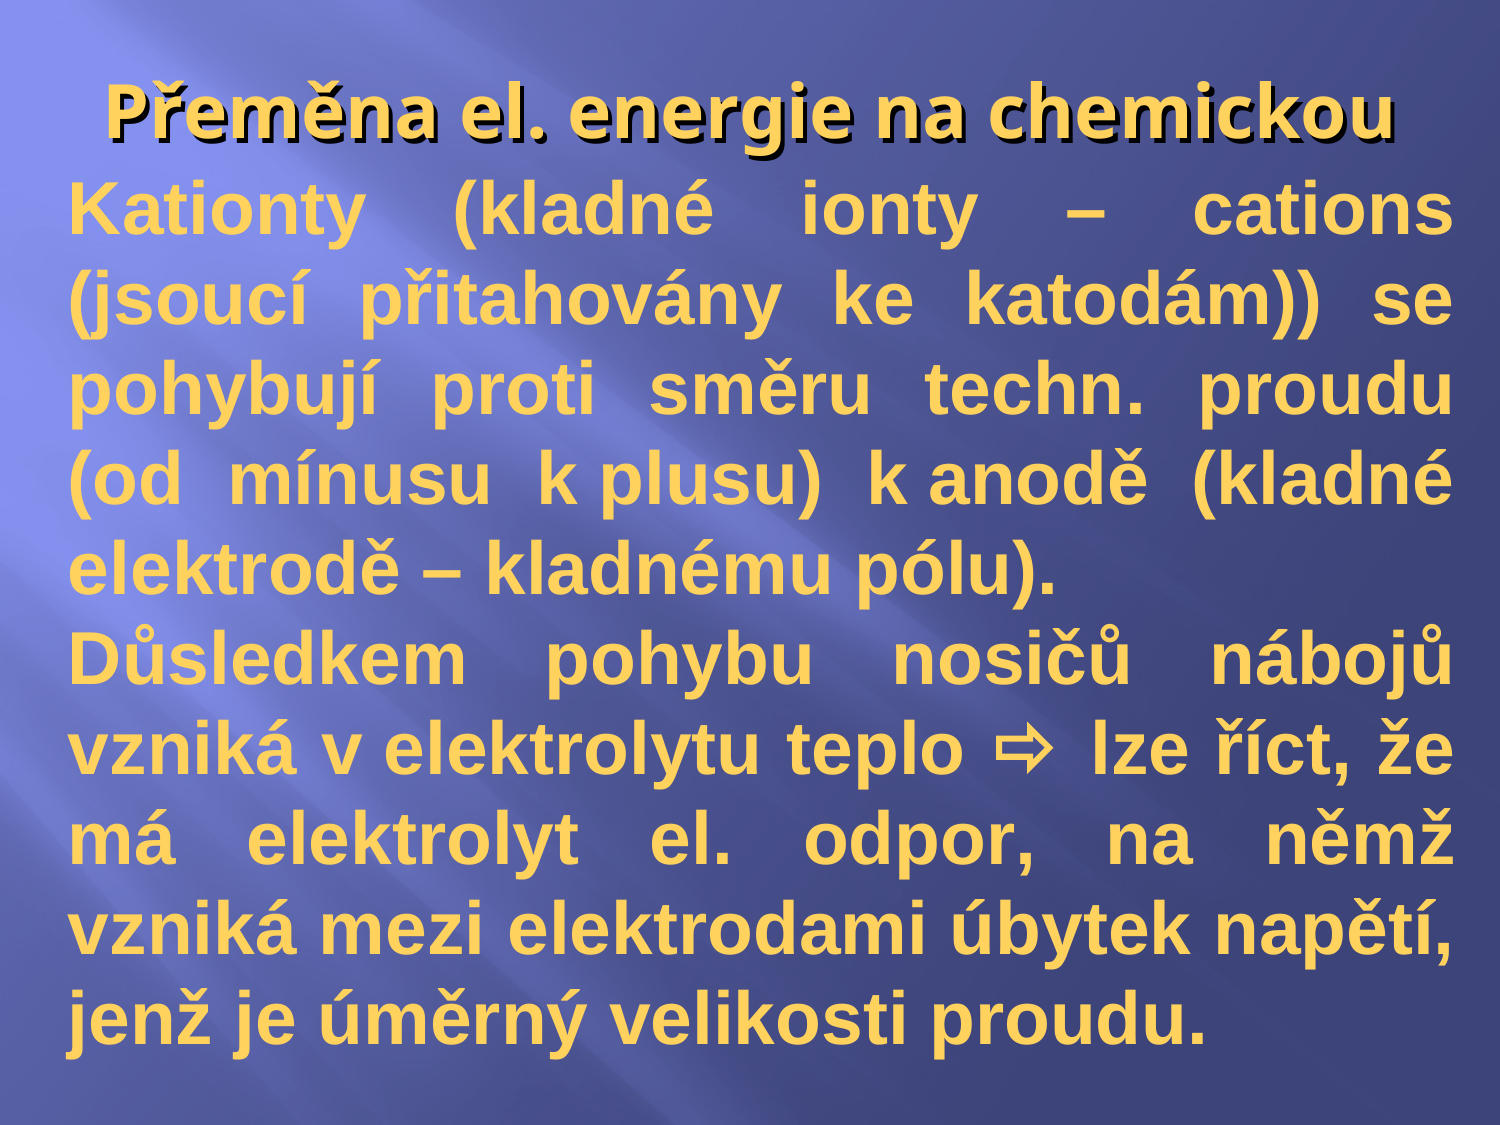

# Přeměna el. energie na chemickou
Kationty (kladné ionty – cations (jsoucí přitahovány ke katodám)) se pohybují proti směru techn. proudu (od mínusu k plusu) k anodě (kladné elektrodě – kladnému pólu).
Důsledkem pohybu nosičů nábojů vzniká v elektrolytu teplo  lze říct, že má elektrolyt el. odpor, na němž vzniká mezi elektrodami úbytek napětí, jenž je úměrný velikosti proudu.